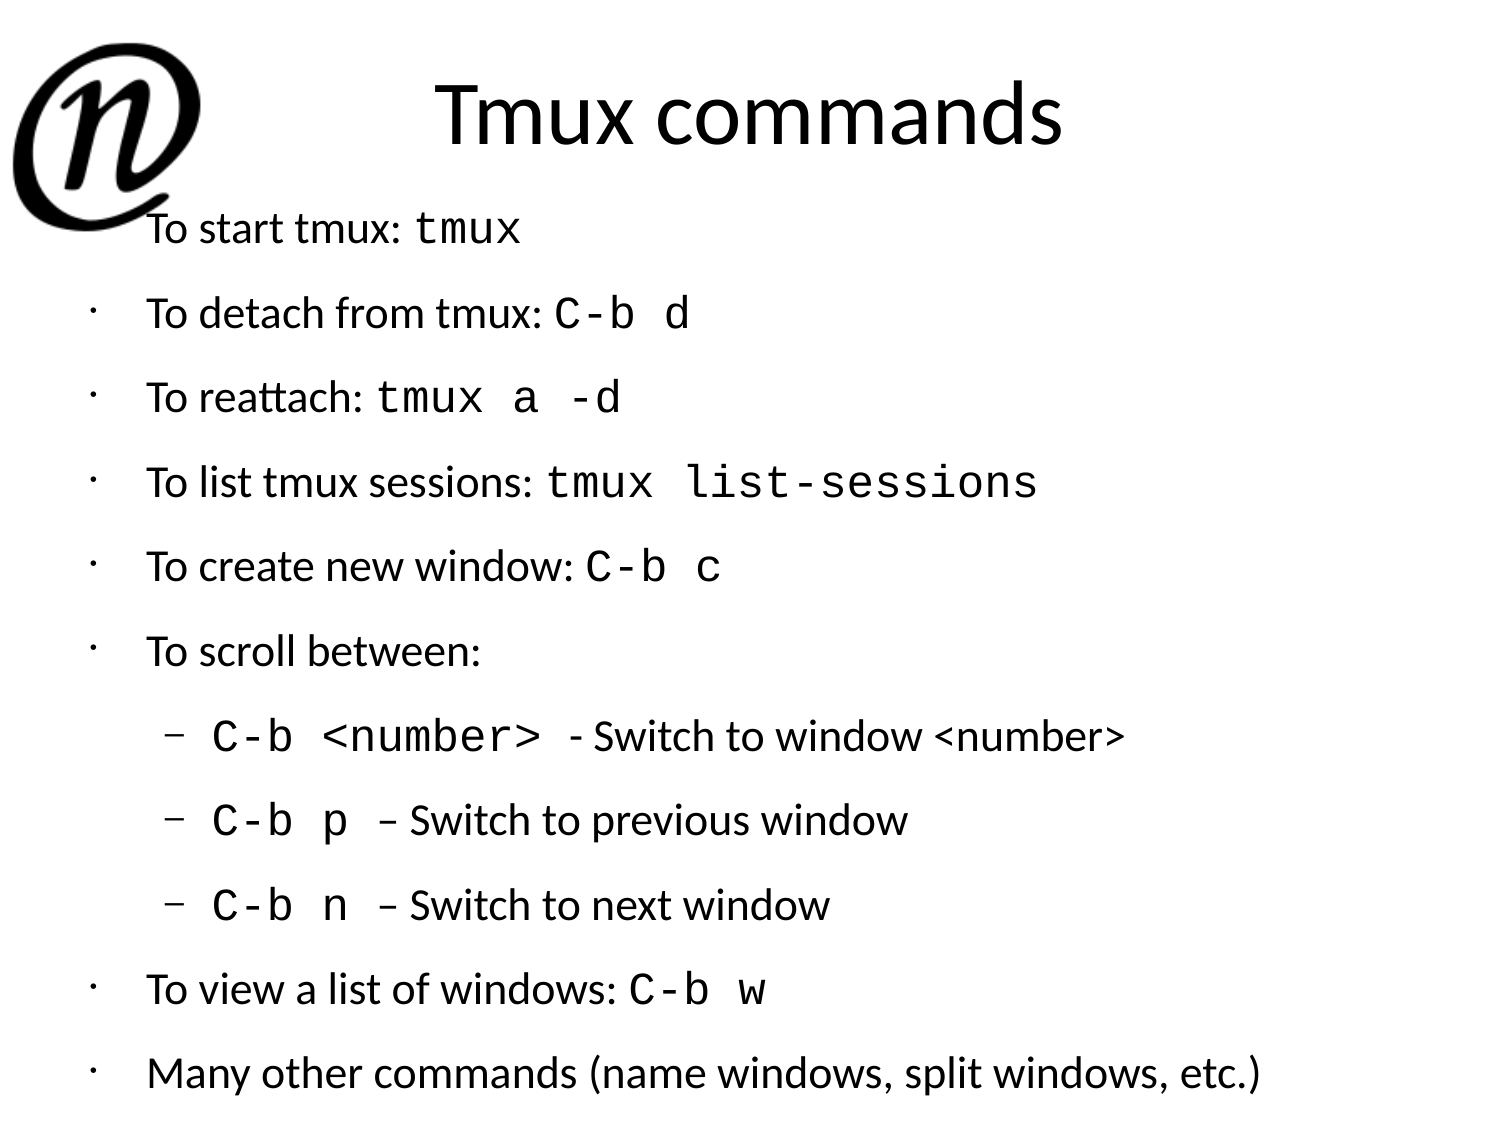

# Tmux commands
To start tmux: tmux
To detach from tmux: C-b d
To reattach: tmux a -d
To list tmux sessions: tmux list-sessions
To create new window: C-b c
To scroll between:
C-b - Switch to window
C-b p – Switch to previous window
C-b n – Switch to next window
To view a list of windows: C-b w
Many other commands (name windows, split windows, etc.)